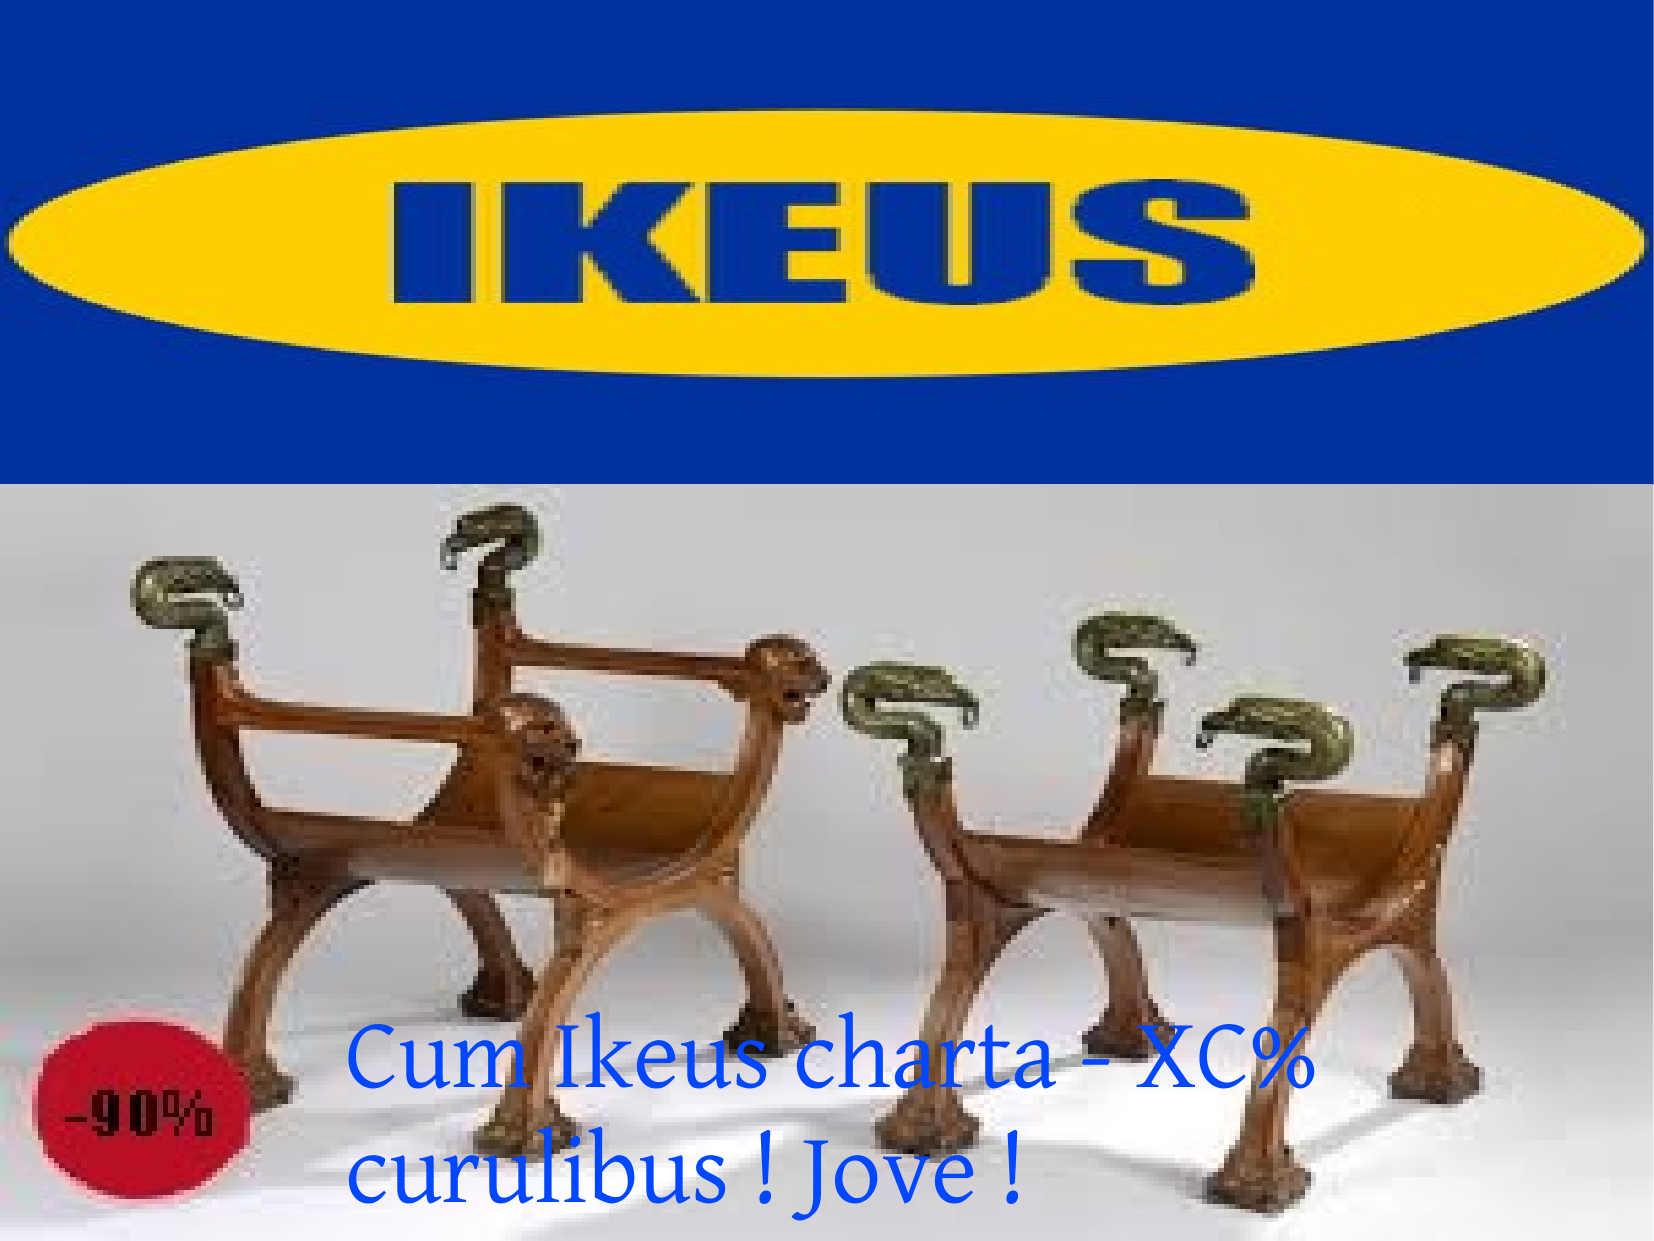

Cum Ikeus charta - XC% curulibus ! Jove !